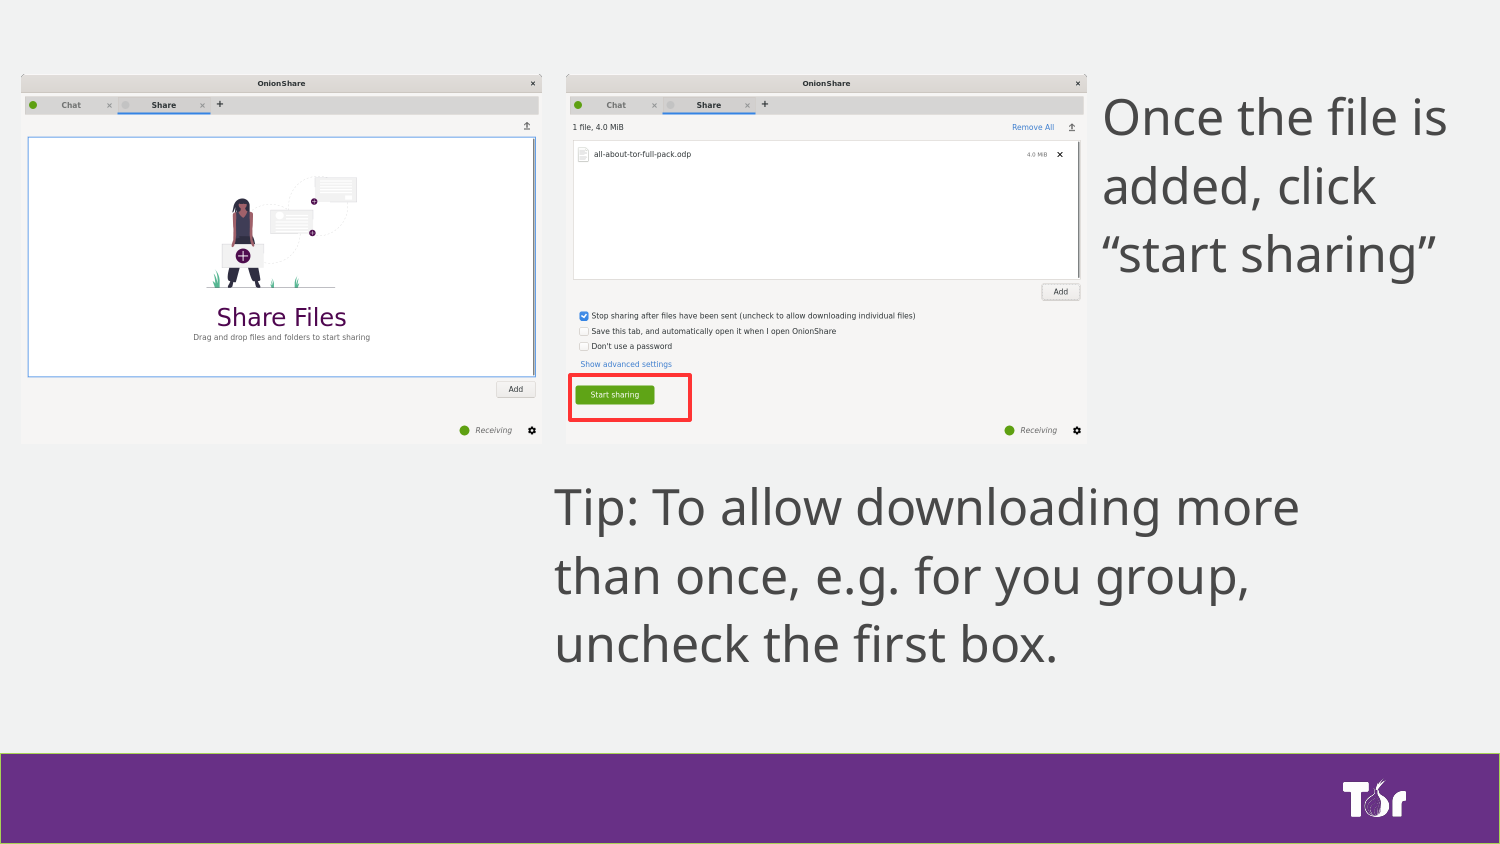

Once the file is added, click “start sharing”
Tip: To allow downloading more than once, e.g. for you group, uncheck the first box.